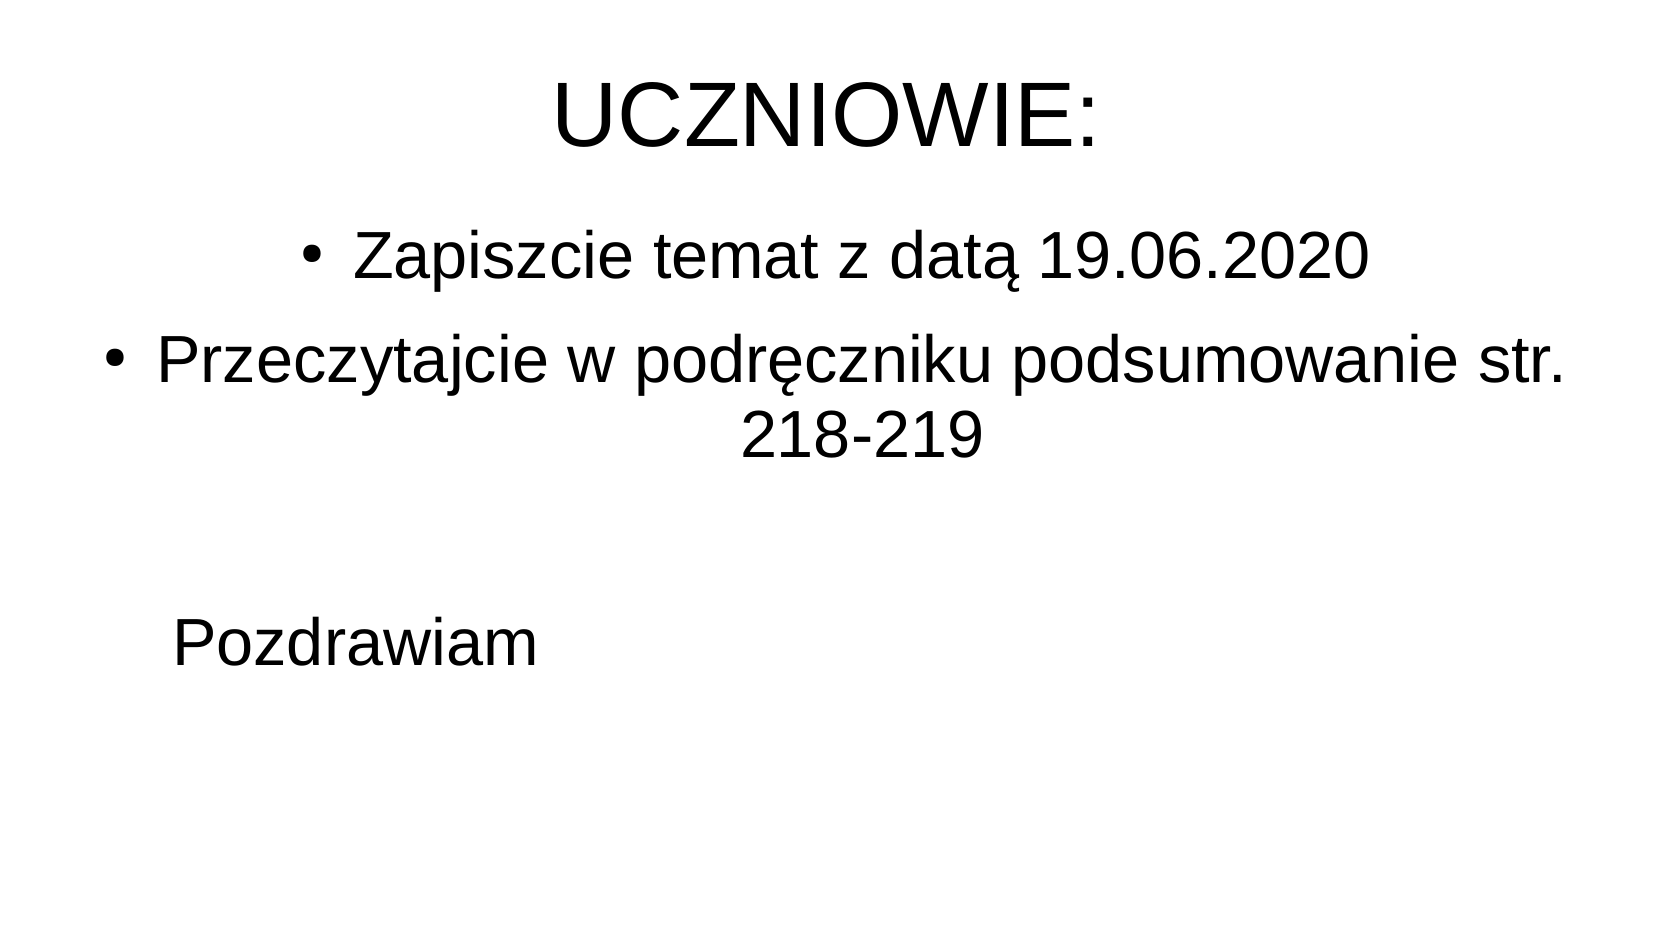

# UCZNIOWIE:
Zapiszcie temat z datą 19.06.2020
Przeczytajcie w podręczniku podsumowanie str. 218-219
 Pozdrawiam